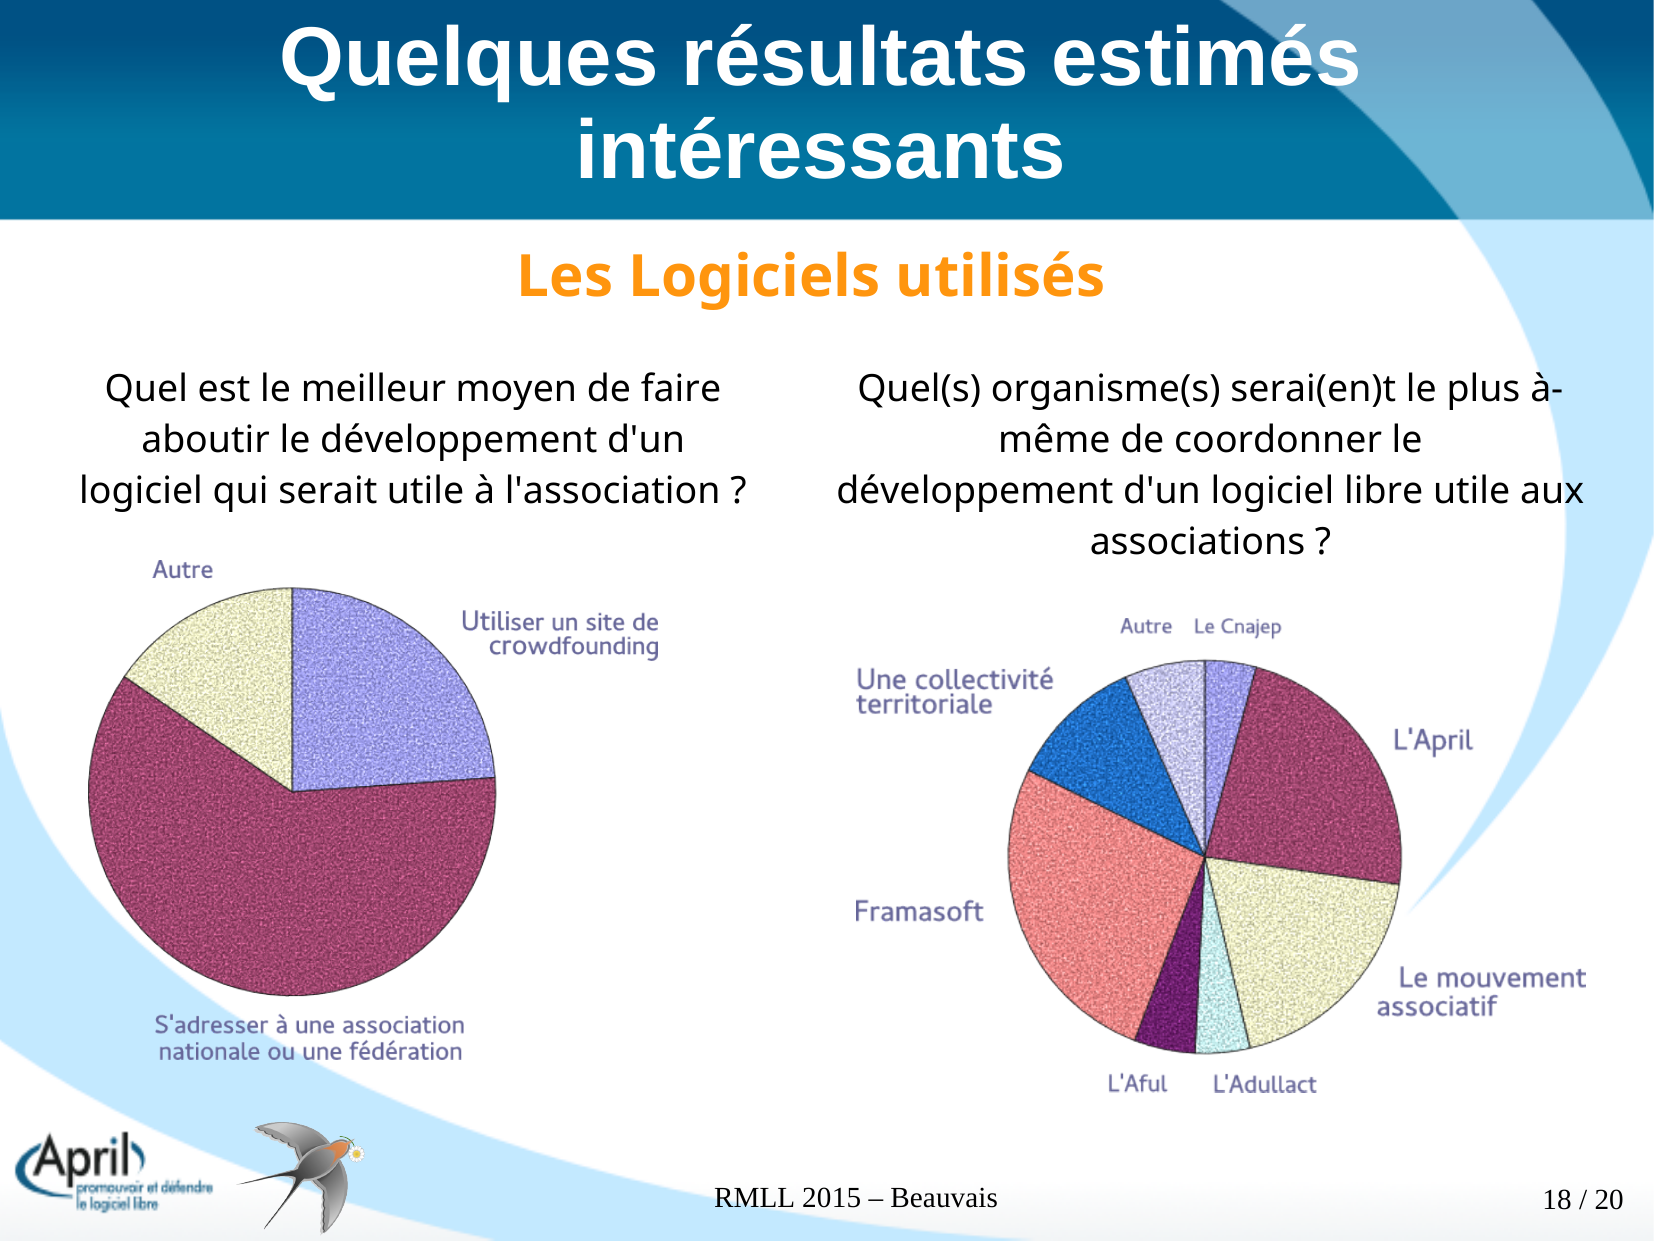

# Quelques résultats estimés intéressants
Les Logiciels utilisés
Quel est le meilleur moyen de faire aboutir le développement d'un
logiciel qui serait utile à l'association ?
Quel(s) organisme(s) serai(en)t le plus à-même de coordonner le
développement d'un logiciel libre utile aux associations ?
18